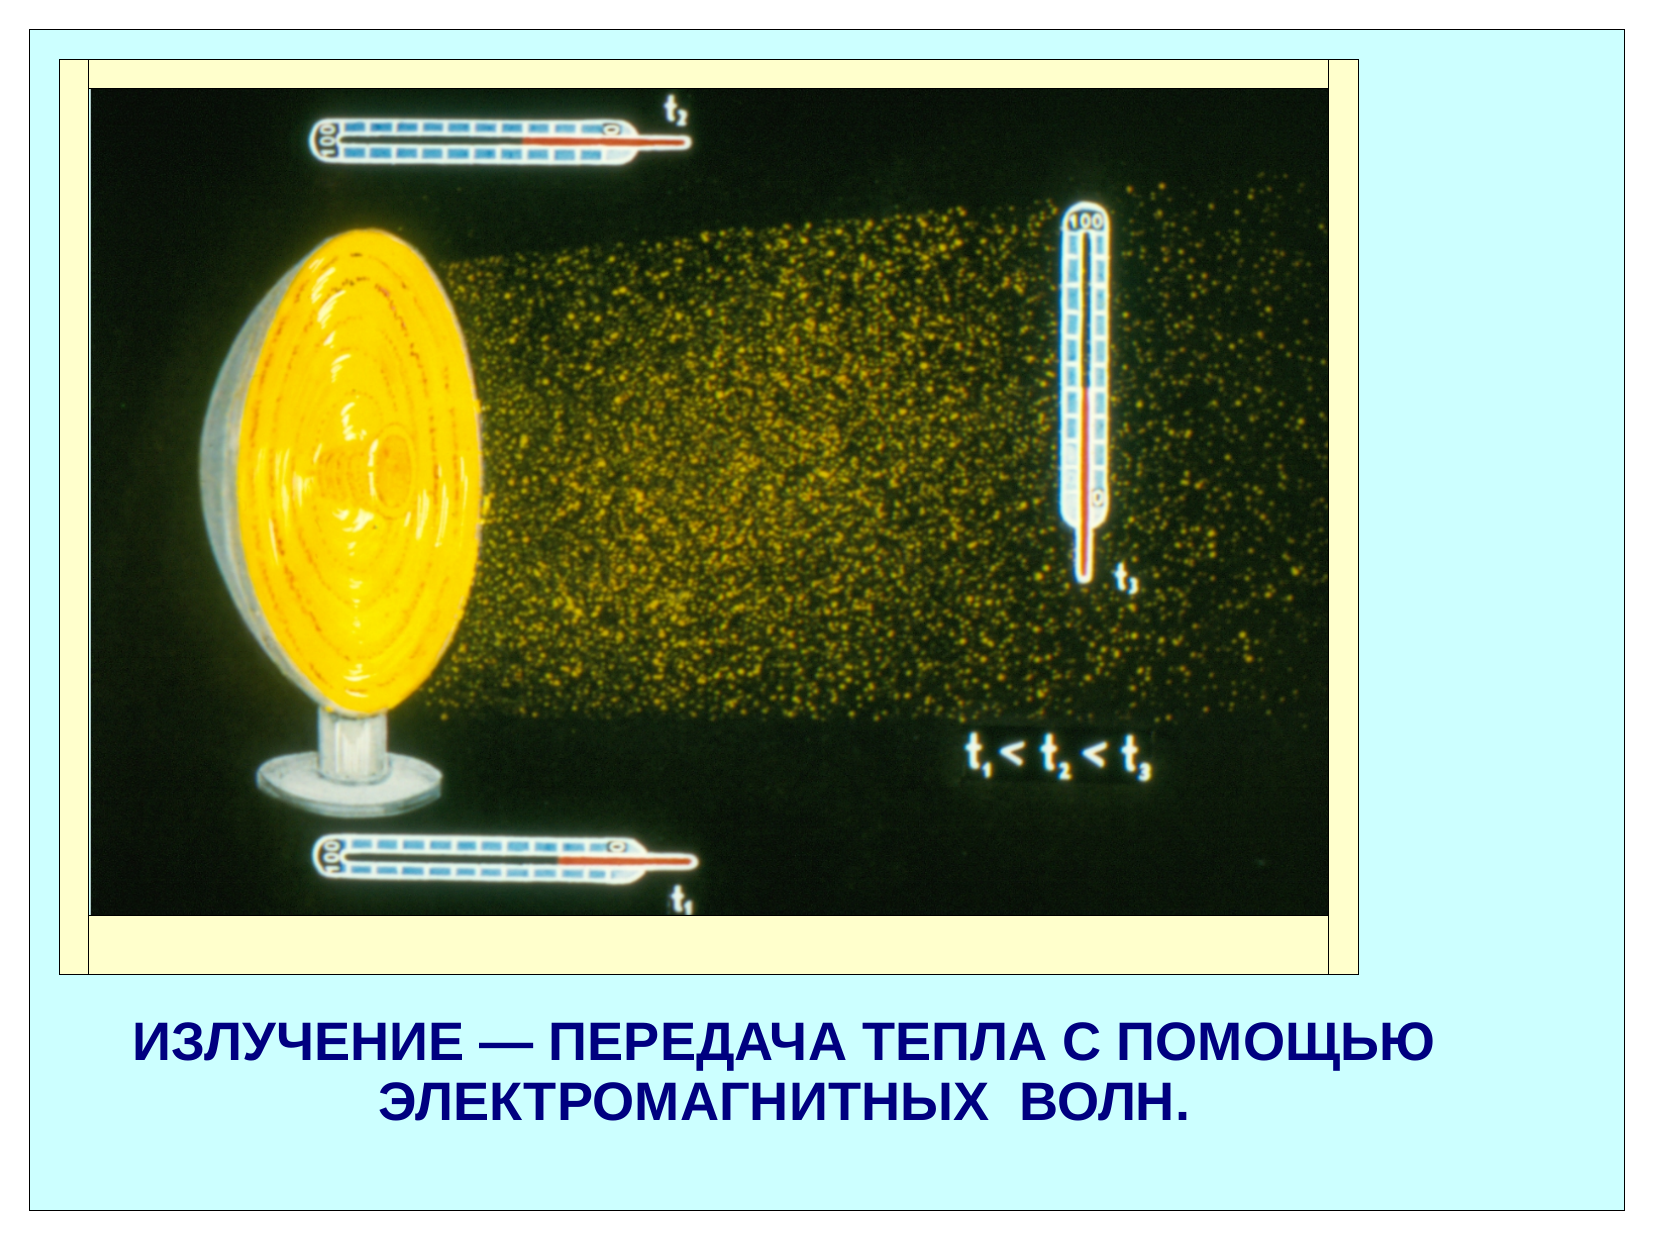

ИЗЛУЧЕНИЕ — ПЕРЕДАЧА ТЕПЛА С ПОМОЩЬЮ
ЭЛЕКТРОМАГНИТНЫХ ВОЛН.